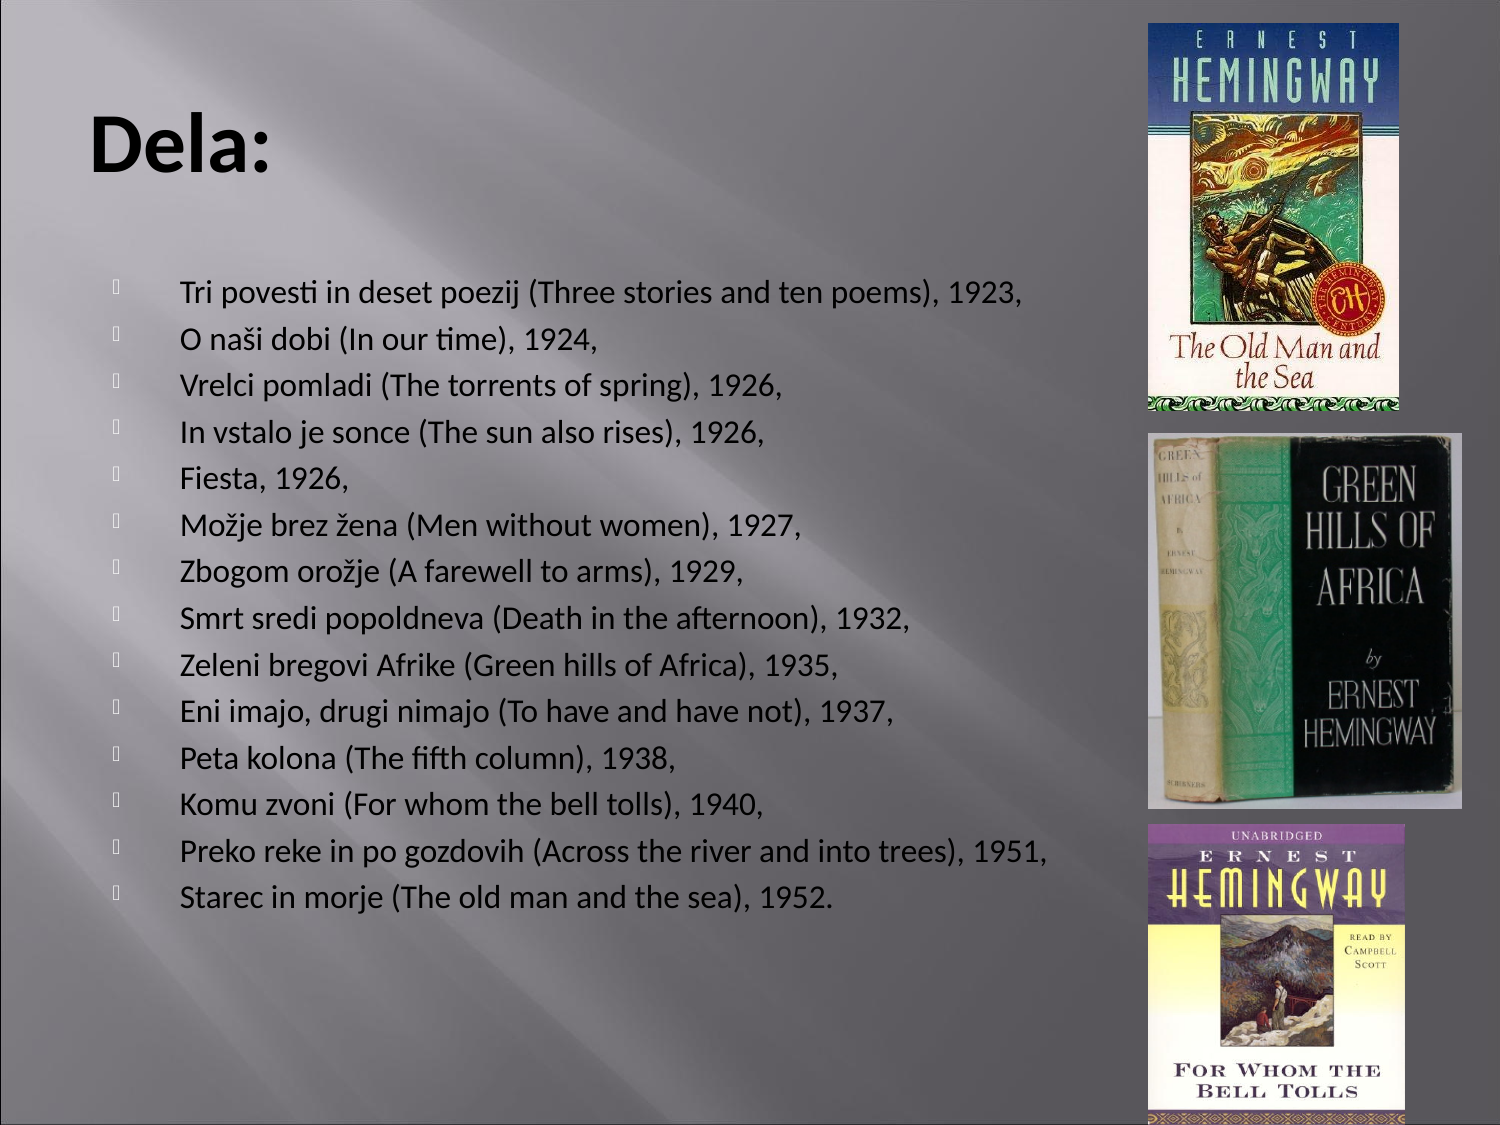

# Dela:
Tri povesti in deset poezij (Three stories and ten poems), 1923,
O naši dobi (In our time), 1924,
Vrelci pomladi (The torrents of spring), 1926,
In vstalo je sonce (The sun also rises), 1926,
Fiesta, 1926,
Možje brez žena (Men without women), 1927,
Zbogom orožje (A farewell to arms), 1929,
Smrt sredi popoldneva (Death in the afternoon), 1932,
Zeleni bregovi Afrike (Green hills of Africa), 1935,
Eni imajo, drugi nimajo (To have and have not), 1937,
Peta kolona (The fifth column), 1938,
Komu zvoni (For whom the bell tolls), 1940,
Preko reke in po gozdovih (Across the river and into trees), 1951,
Starec in morje (The old man and the sea), 1952.